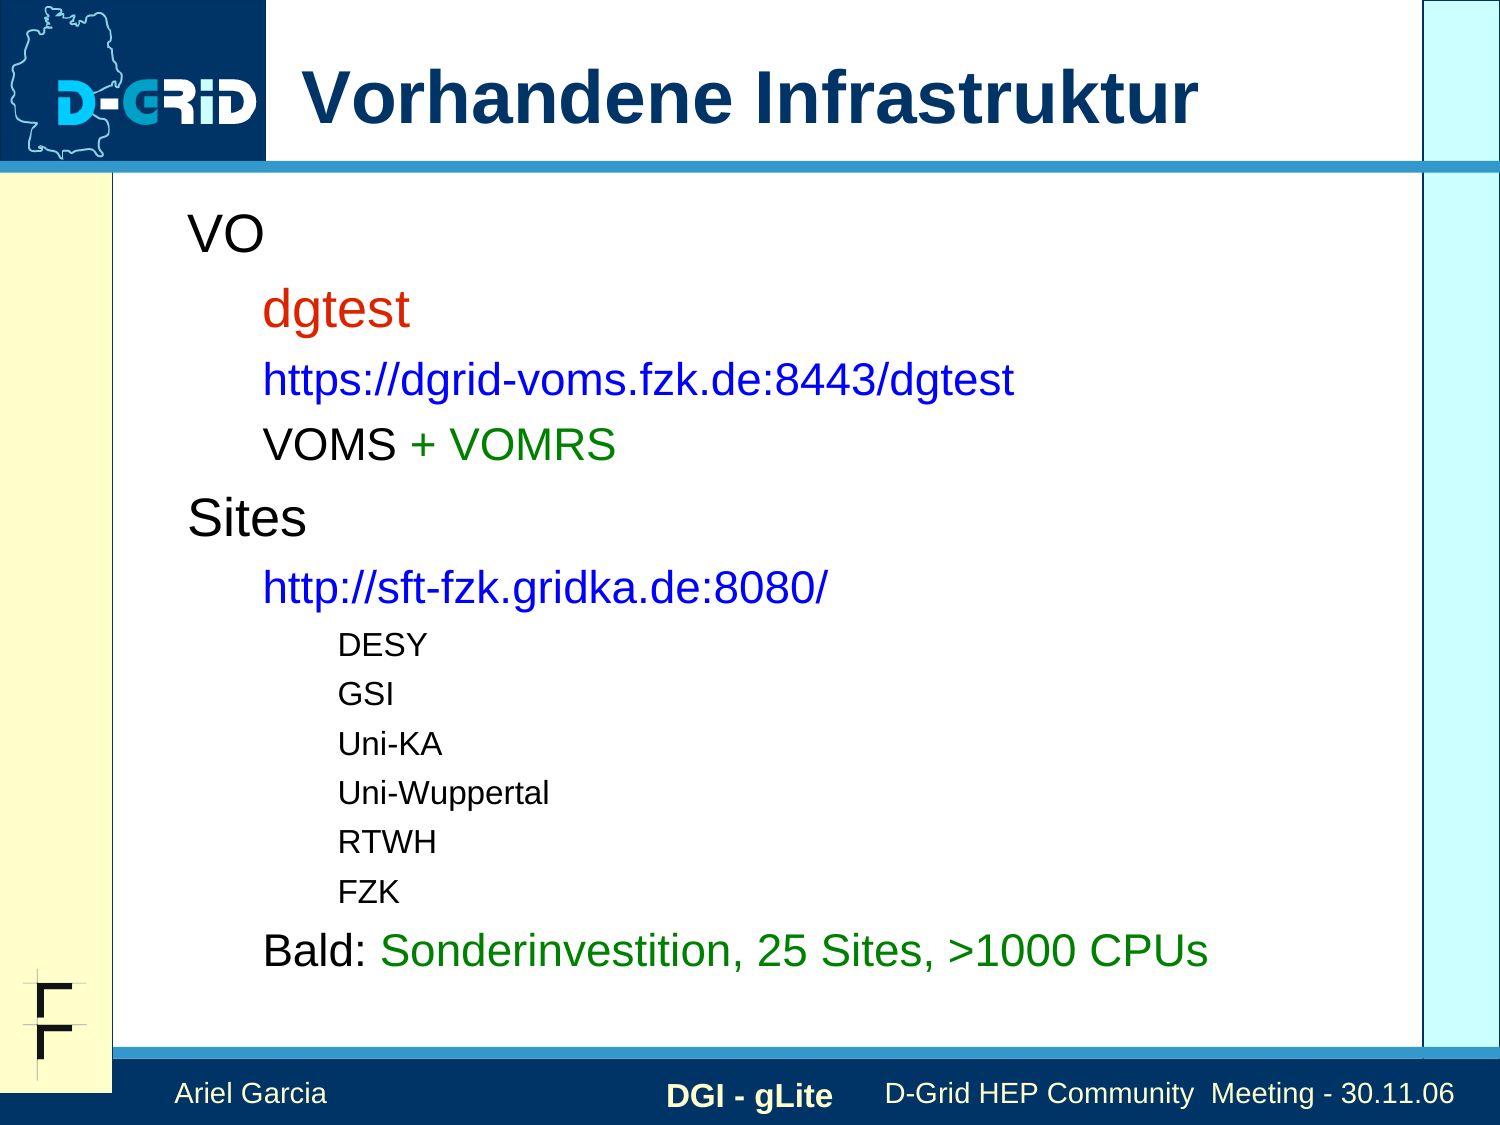

# Vorhandene Infrastruktur
VO
dgtest
https://dgrid-voms.fzk.de:8443/dgtest
VOMS + VOMRS
Sites
http://sft-fzk.gridka.de:8080/
DESY
GSI
Uni-KA
Uni-Wuppertal
RTWH
FZK
Bald: Sonderinvestition, 25 Sites, >1000 CPUs